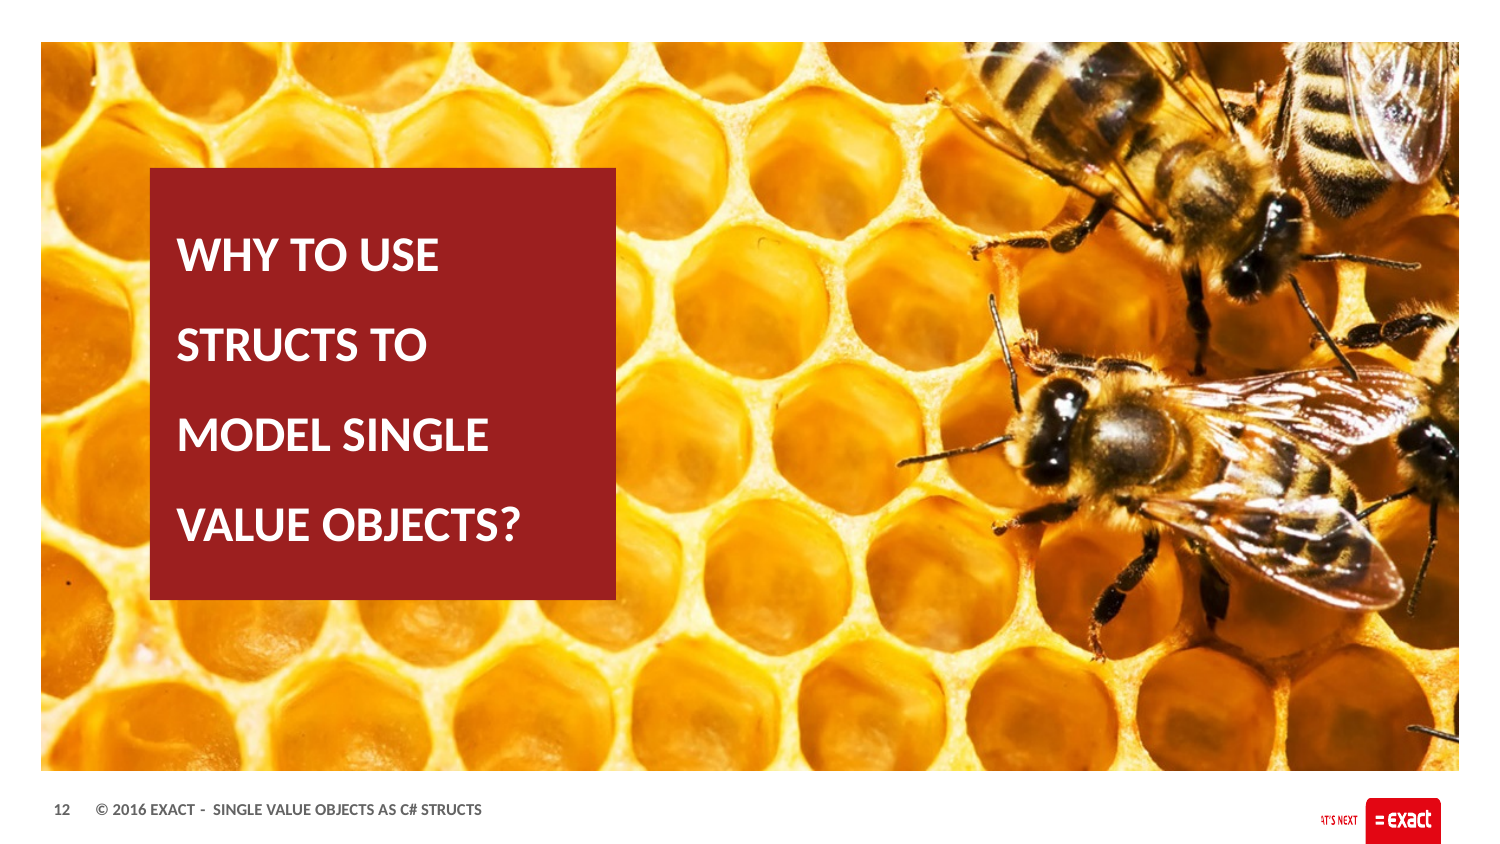

Why To use structS To model Single value objects?
# Bottom-up Approach
- Single Value Objects as C# structs